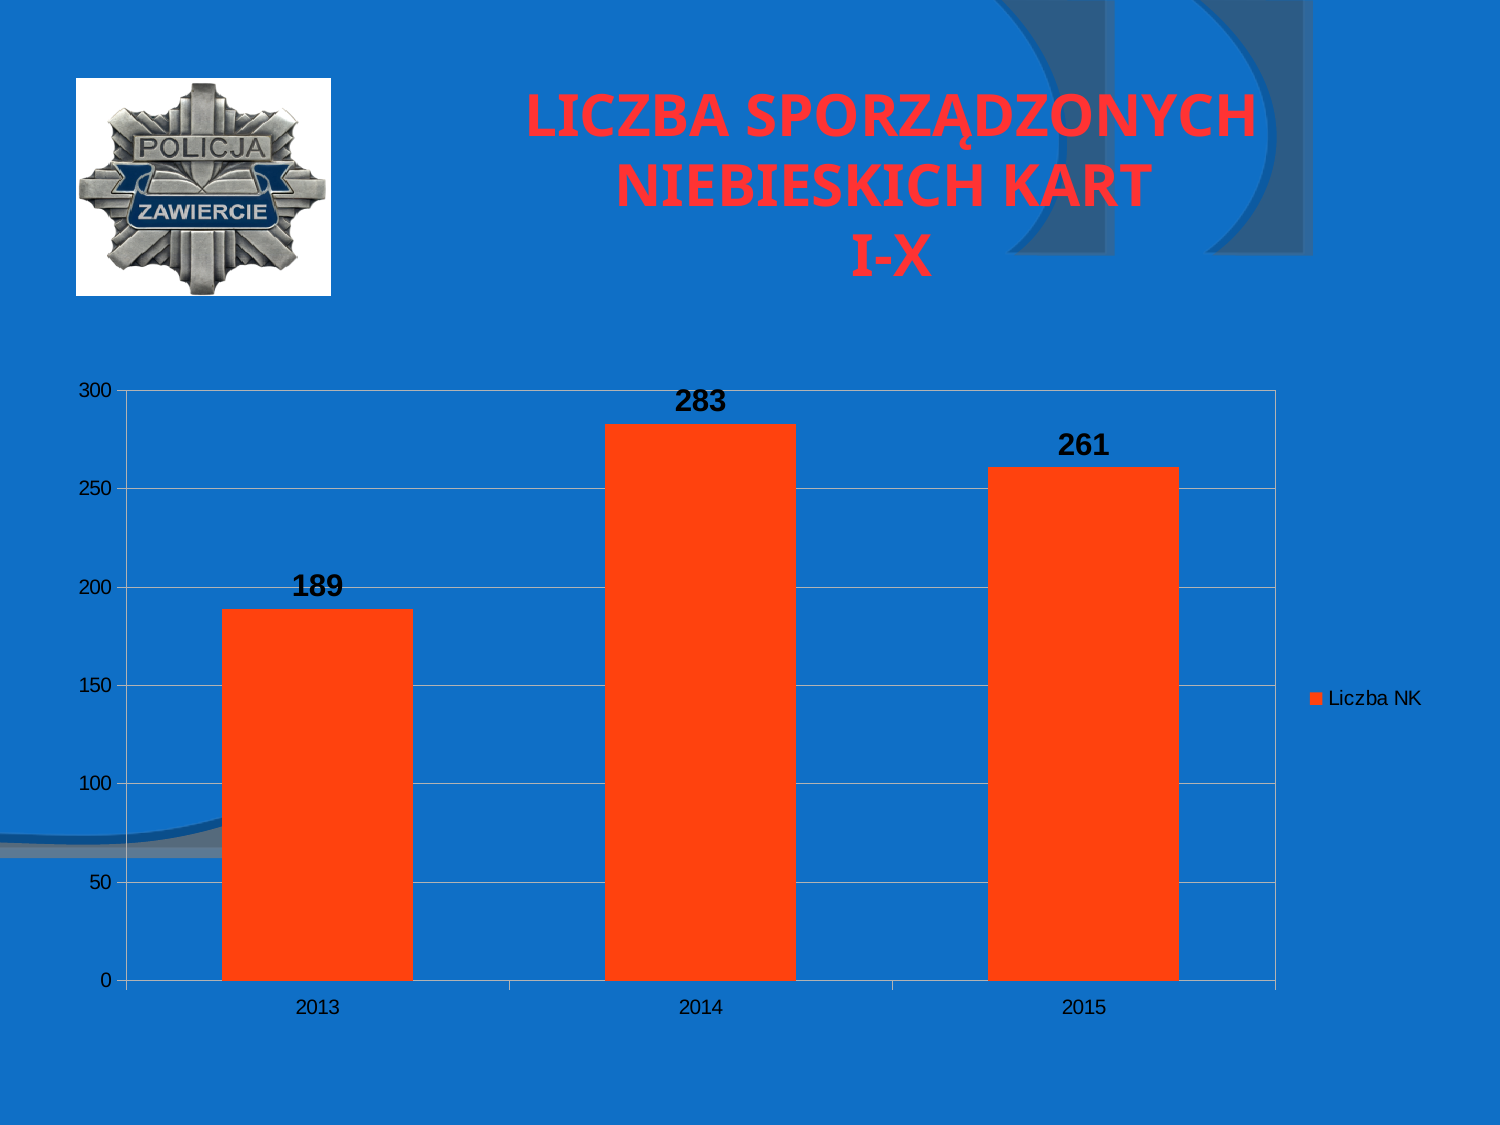

# LICZBA SPORZĄDZONYCH NIEBIESKICH KART I-X
### Chart
| Category | Liczba NK |
|---|---|
| 2013 | 189.0 |
| 2014 | 283.0 |
| 2015 | 261.0 |